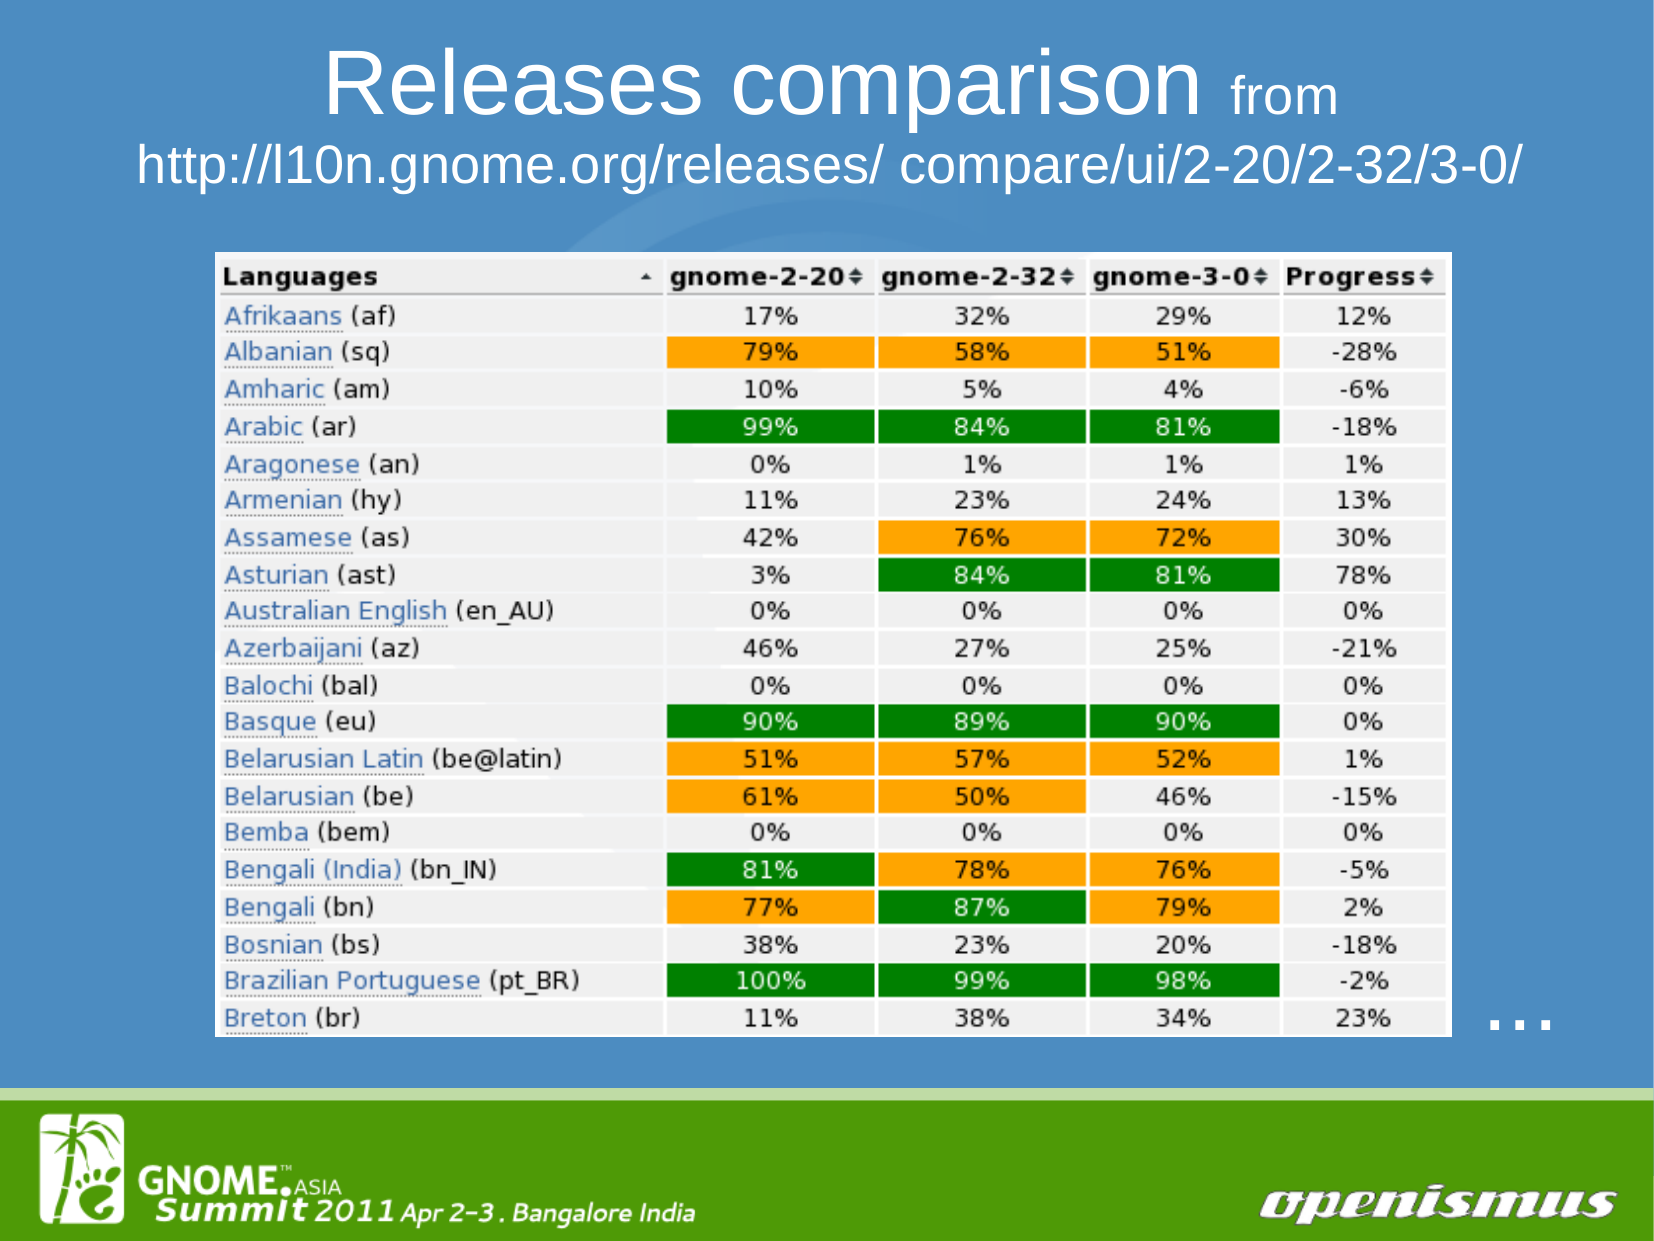

# Releases comparison from http://l10n.gnome.org/releases/ compare/ui/2-20/2-32/3-0/
...